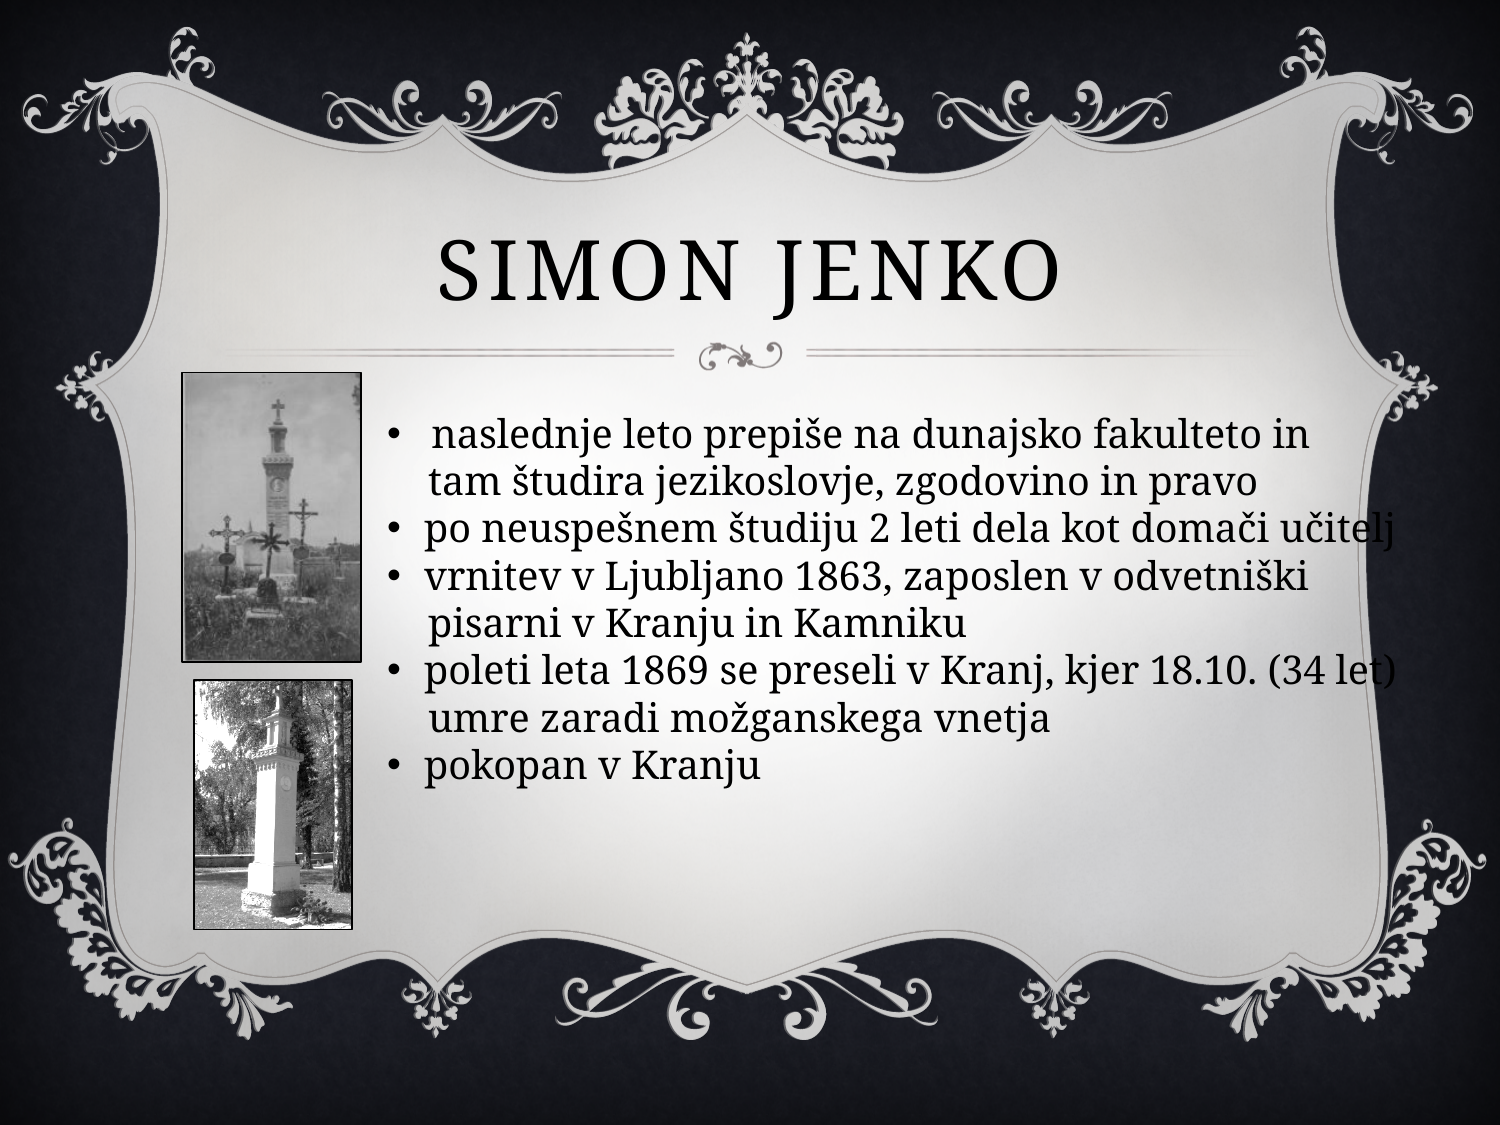

# SIMON JENKO
naslednje leto prepiše na dunajsko fakulteto in
 tam študira jezikoslovje, zgodovino in pravo
po neuspešnem študiju 2 leti dela kot domači učitelj
vrnitev v Ljubljano 1863, zaposlen v odvetniški
 pisarni v Kranju in Kamniku
poleti leta 1869 se preseli v Kranj, kjer 18.10. (34 let)
 umre zaradi možganskega vnetja
pokopan v Kranju